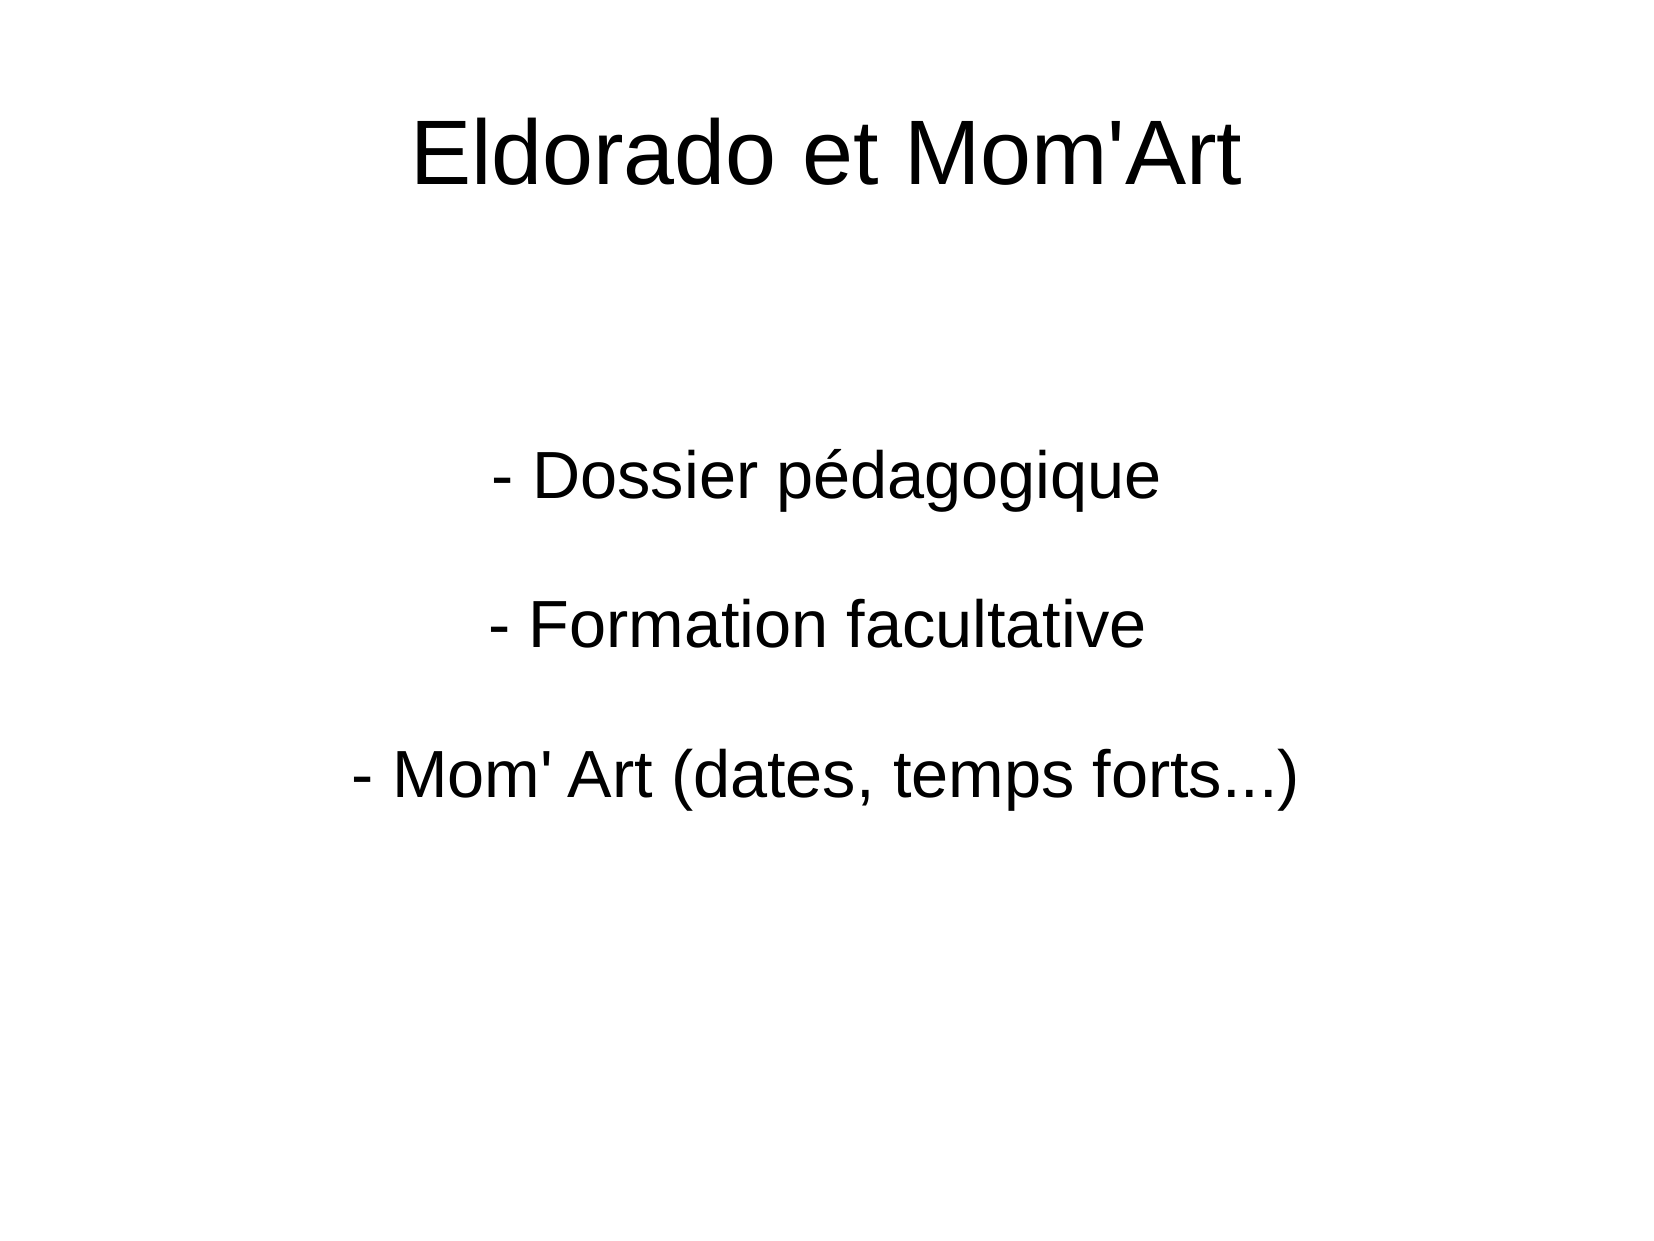

# Eldorado et Mom'Art
- Dossier pédagogique
- Formation facultative
- Mom' Art (dates, temps forts...)